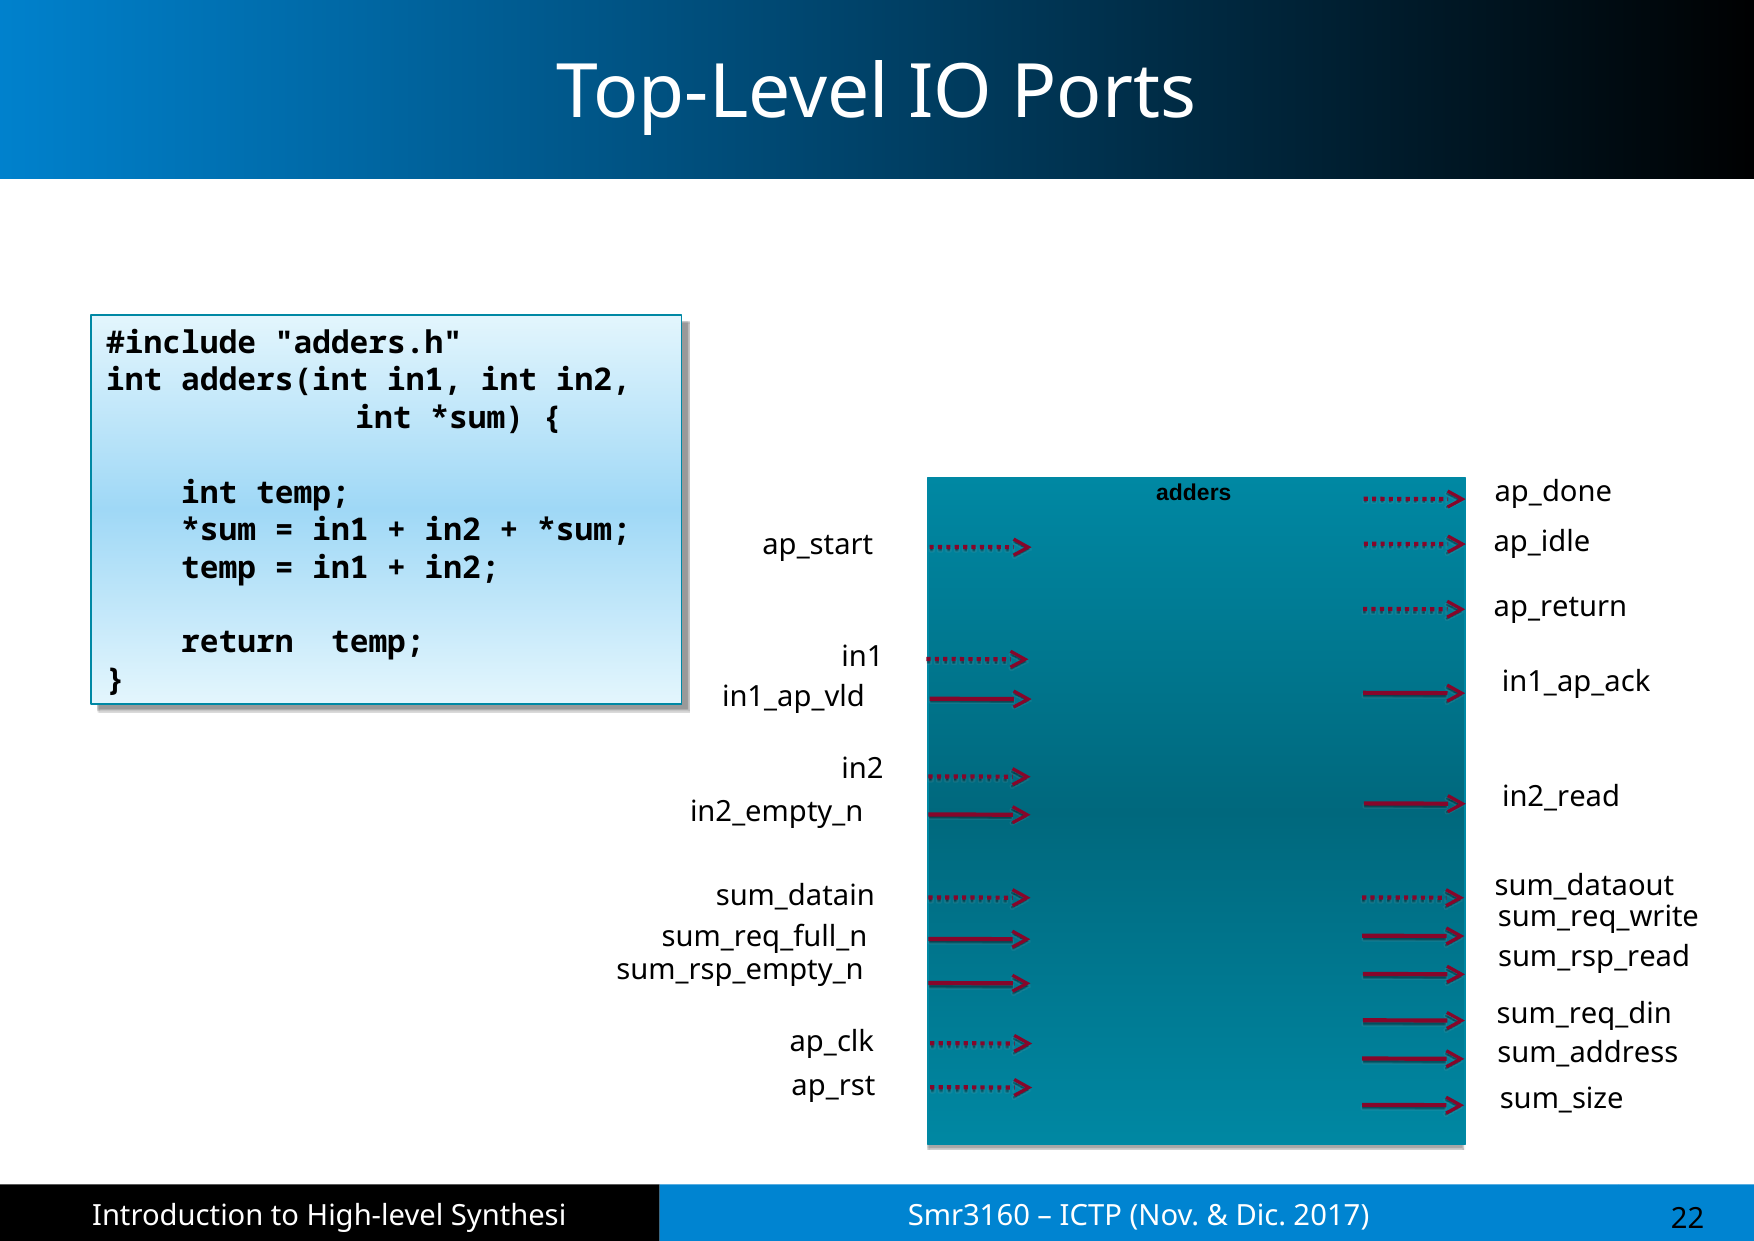

# Top-Level IO Ports
#include "adders.h"
int adders(int in1, int in2,
	 int *sum) {
 int temp;
	*sum = in1 + in2 + *sum;
 temp = in1 + in2;
	return temp;
}
ap_done
adders
ap_idle
ap_start
ap_return
in1
in1_ap_ack
in1_ap_vld
in2
in2_read
in2_empty_n
sum_dataout
sum_datain
sum_req_write
sum_req_full_n
sum_rsp_read
sum_rsp_empty_n
sum_req_din
ap_clk
sum_address
ap_rst
sum_size
22